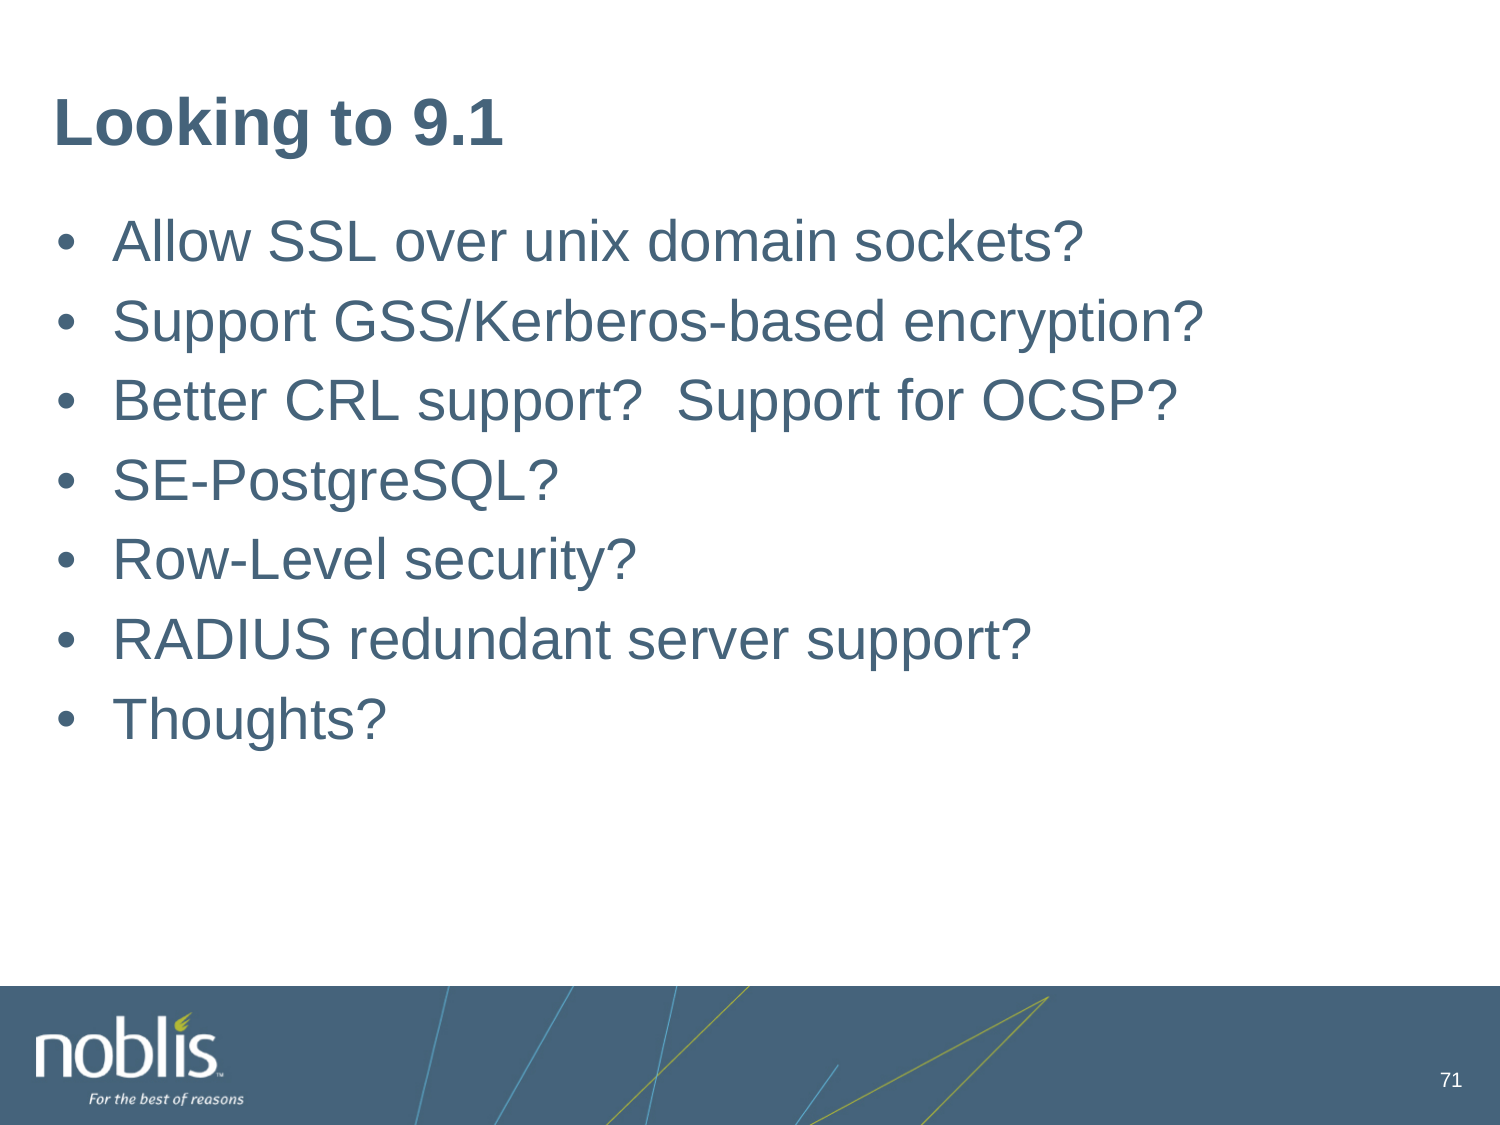

# Looking to 9.1
Allow SSL over unix domain sockets?
Support GSS/Kerberos-based encryption?
Better CRL support? Support for OCSP?
SE-PostgreSQL?
Row-Level security?
RADIUS redundant server support?
Thoughts?